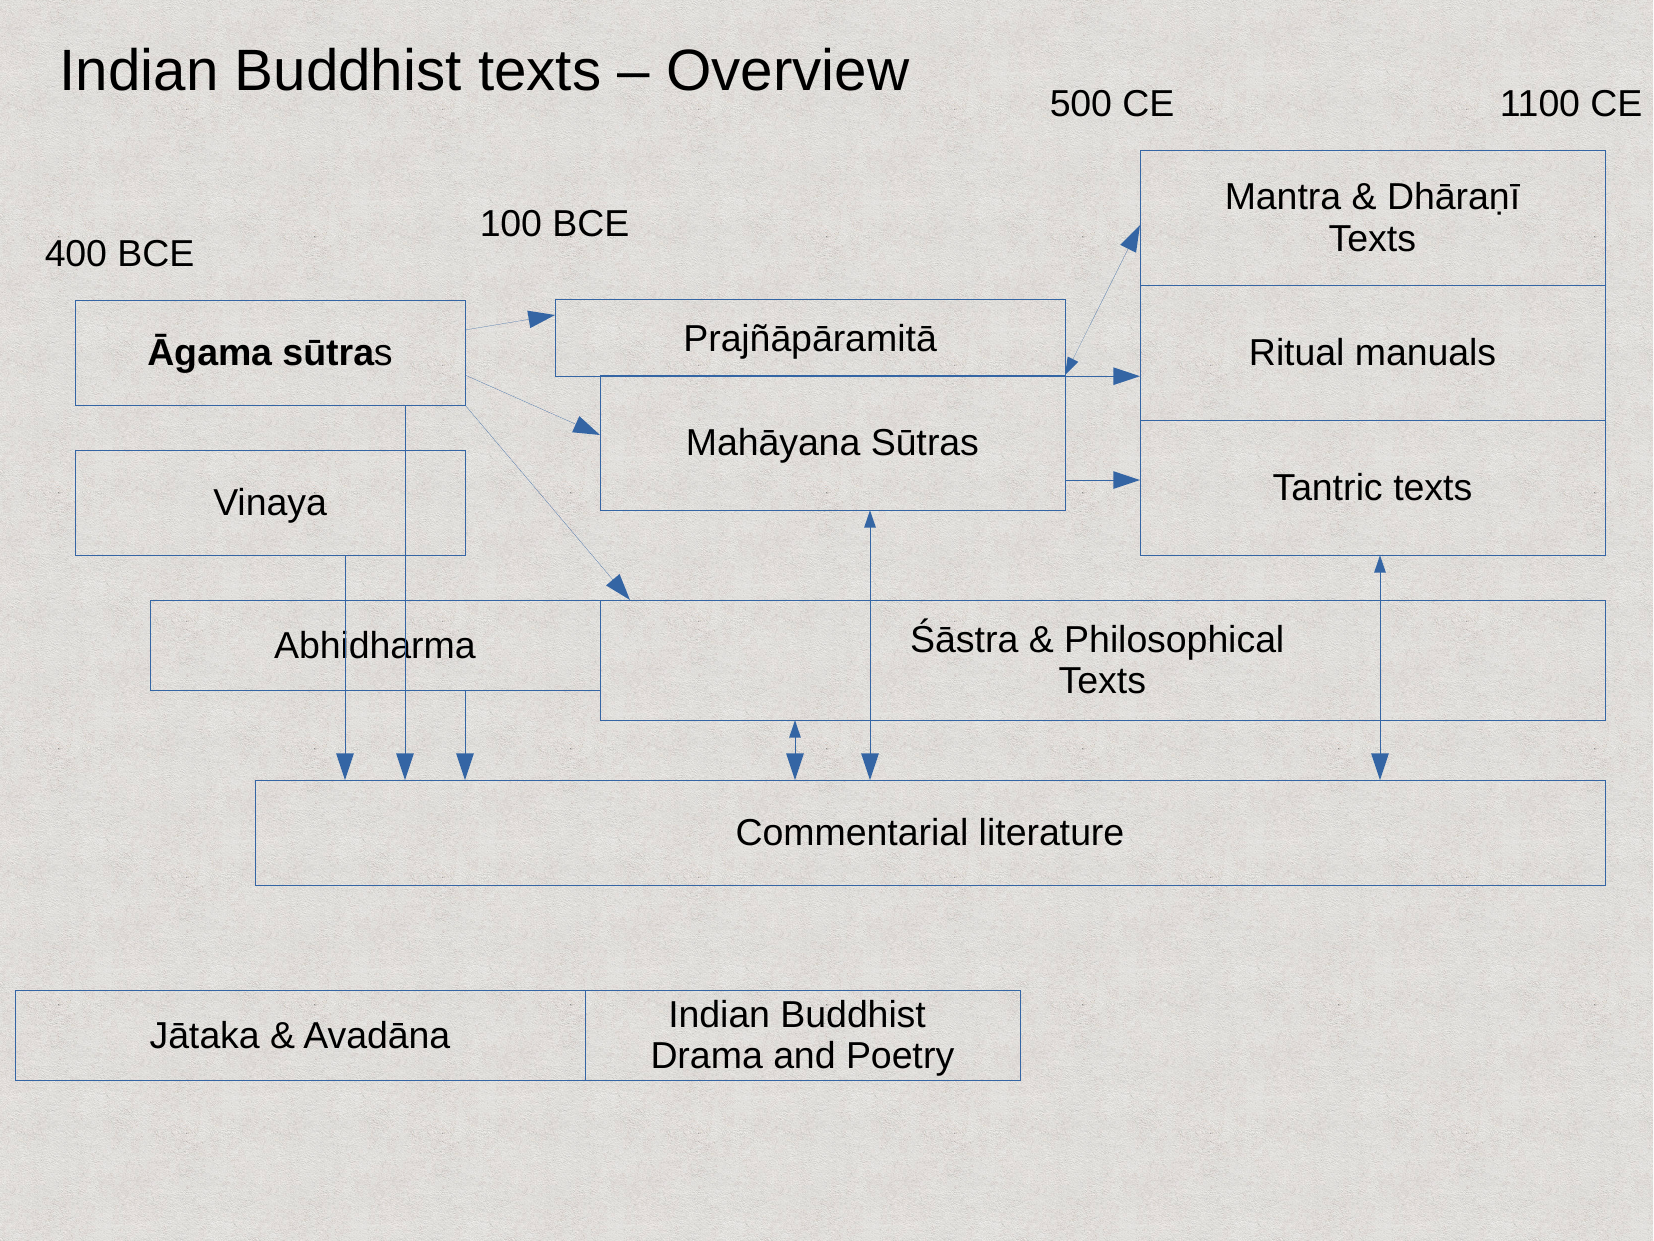

Indian Buddhist texts – Overview
500 CE
1100 CE
Mantra & Dhāraṇī
Texts
100 BCE
400 BCE
Ritual manuals
Āgama sūtras
Prajñāpāramitā
Mahāyana Sūtras
Tantric texts
Vinaya
Abhidharma
Śāstra & Philosophical
Texts
Commentarial literature
Jātaka & Avadāna
Indian Buddhist
Drama and Poetry